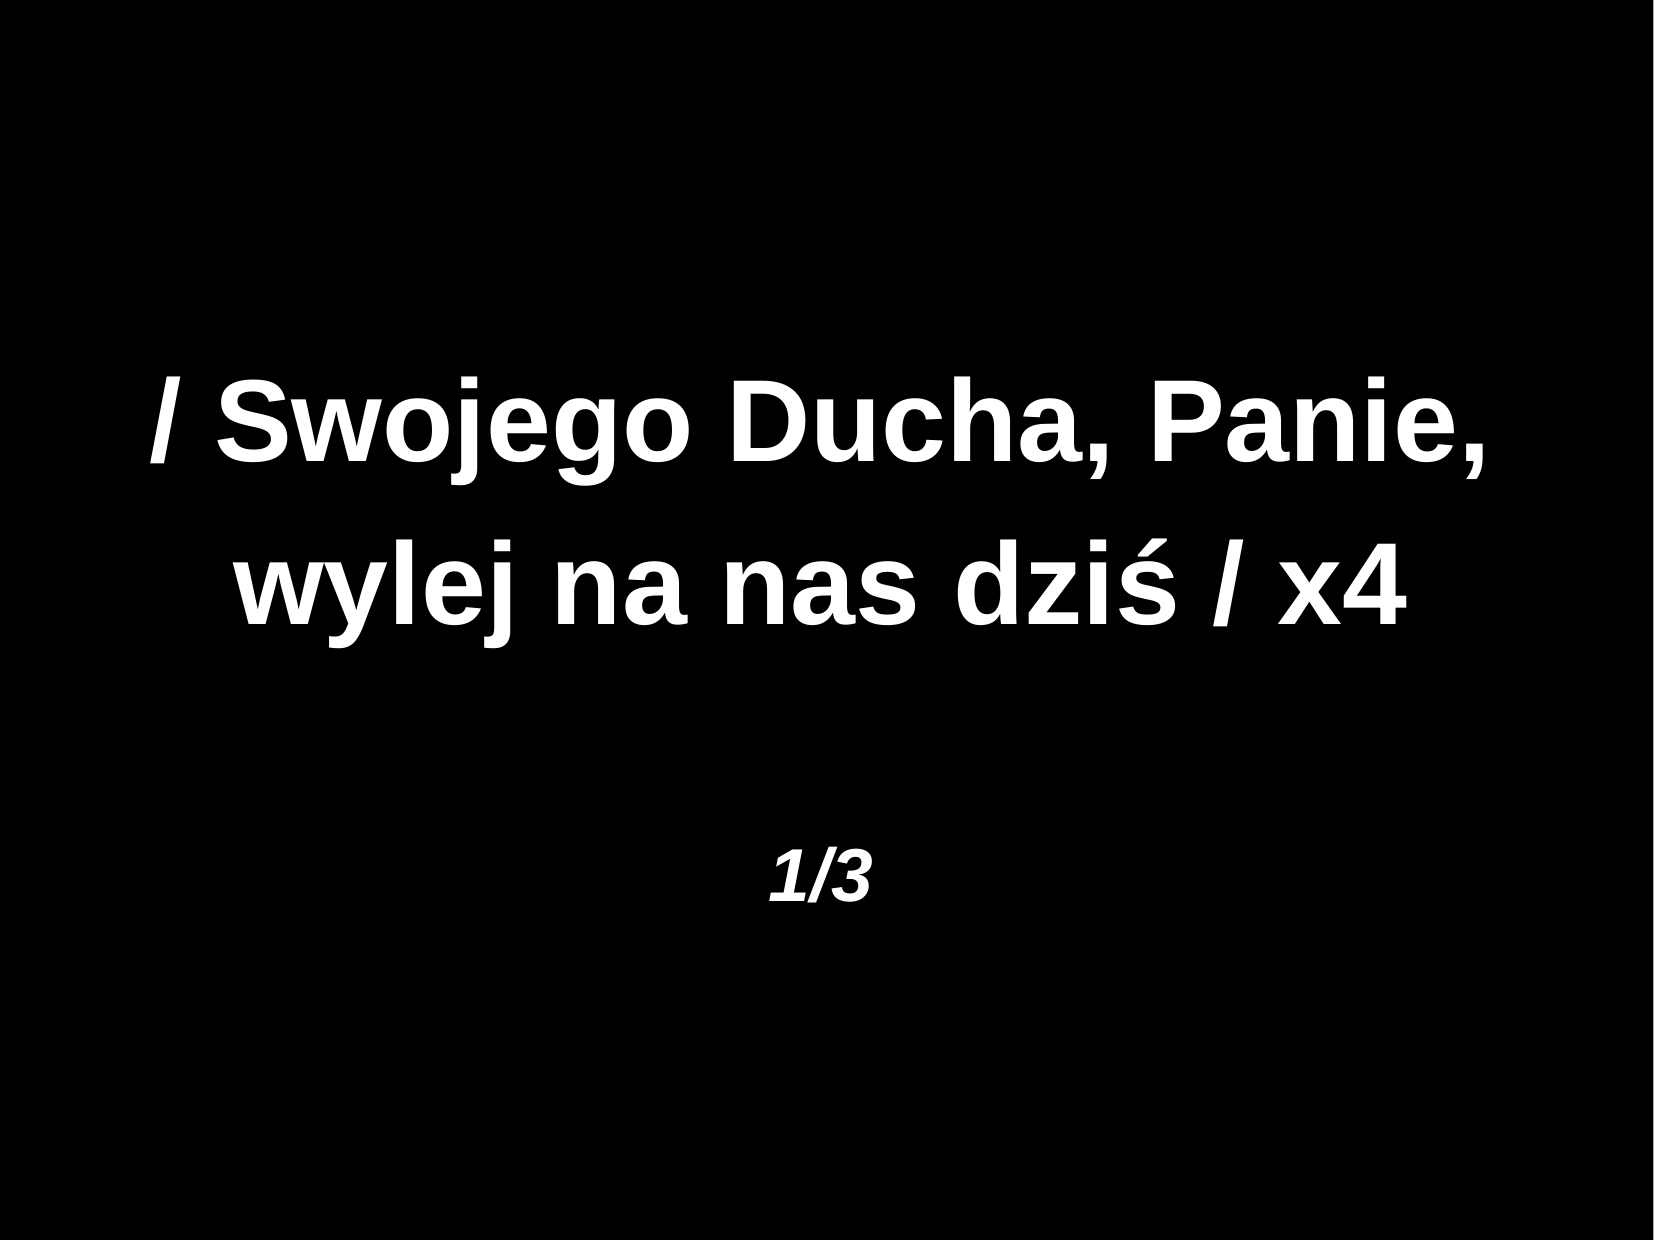

# / Swojego Ducha, Panie,
wylej na nas dziś / x4
1/3